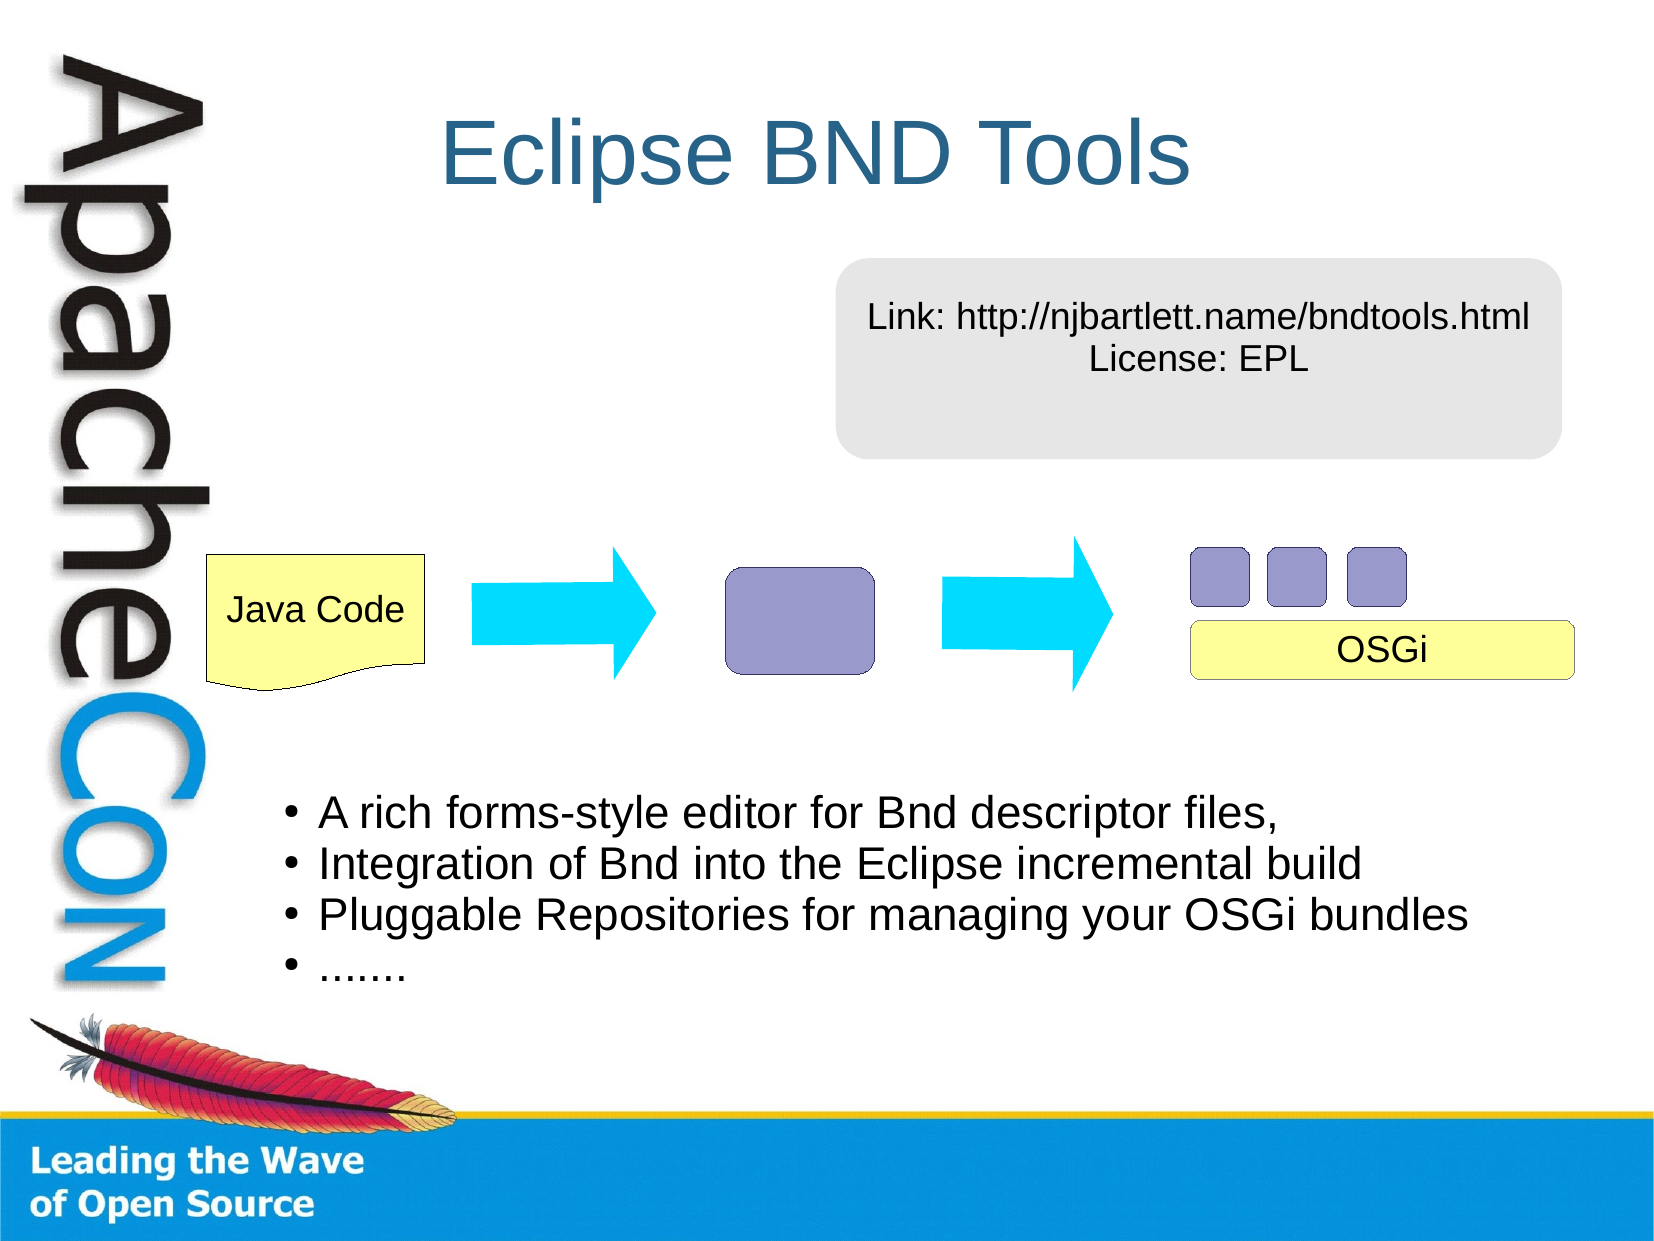

# Eclipse BND Tools
Link: http://njbartlett.name/bndtools.html
License: EPL
OSGi
Java Code
A rich forms-style editor for Bnd descriptor files,
Integration of Bnd into the Eclipse incremental build
Pluggable Repositories for managing your OSGi bundles
.......